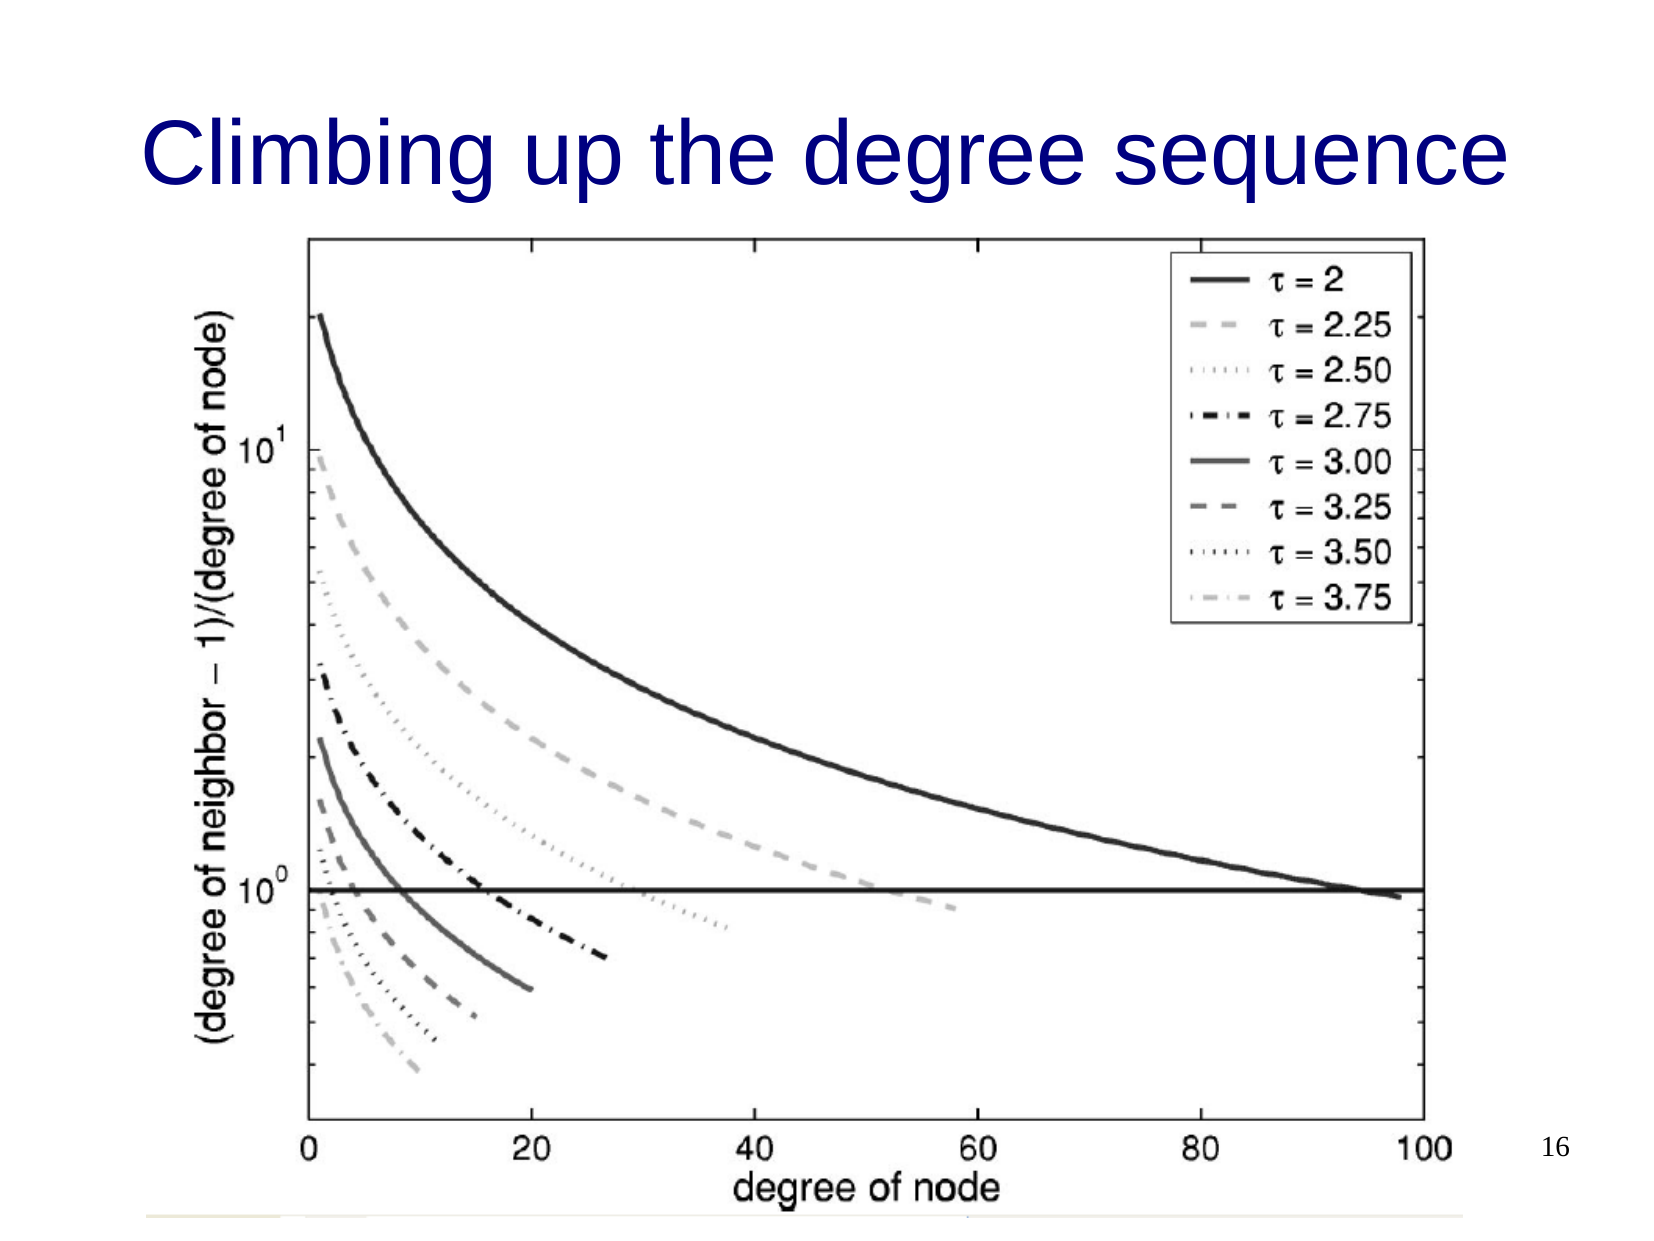

# Climbing up the degree sequence
16